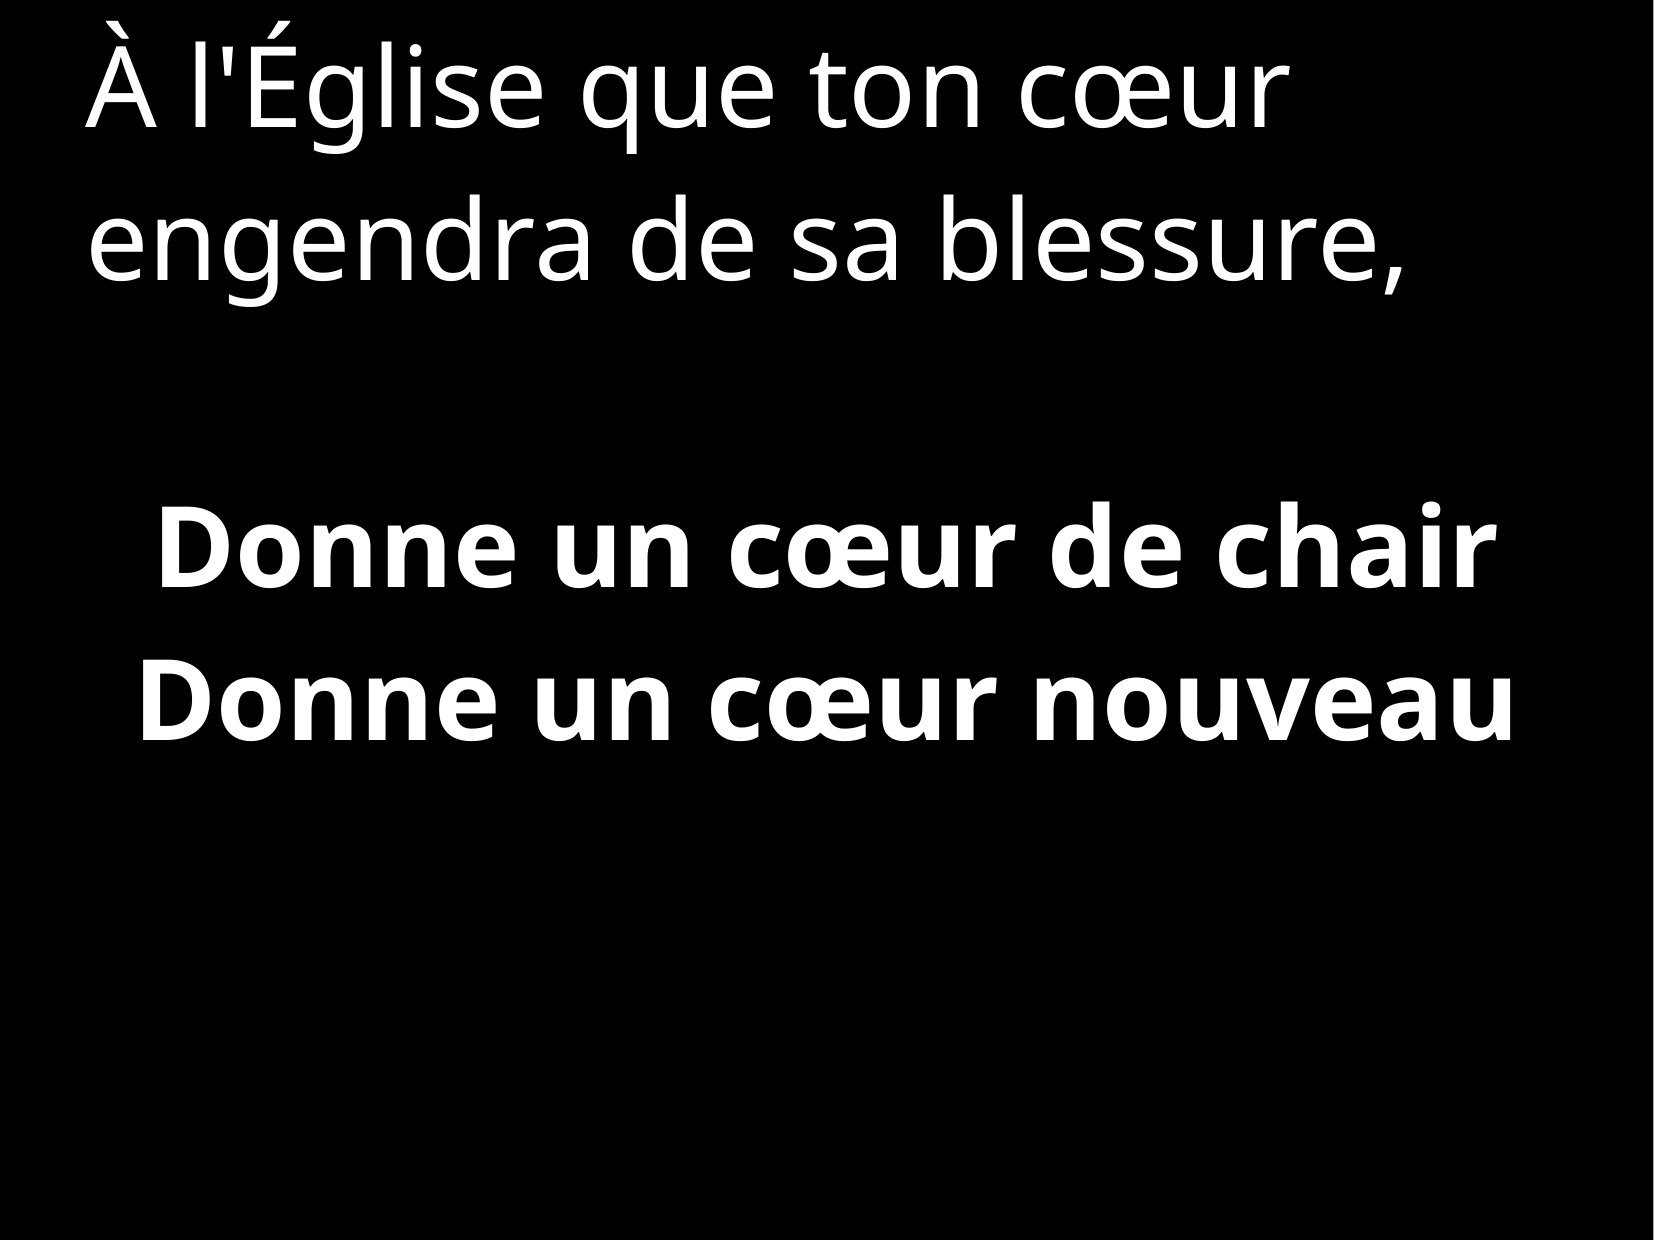

À l'Église que ton cœur engendra de sa blessure,
Donne un cœur de chair
Donne un cœur nouveau